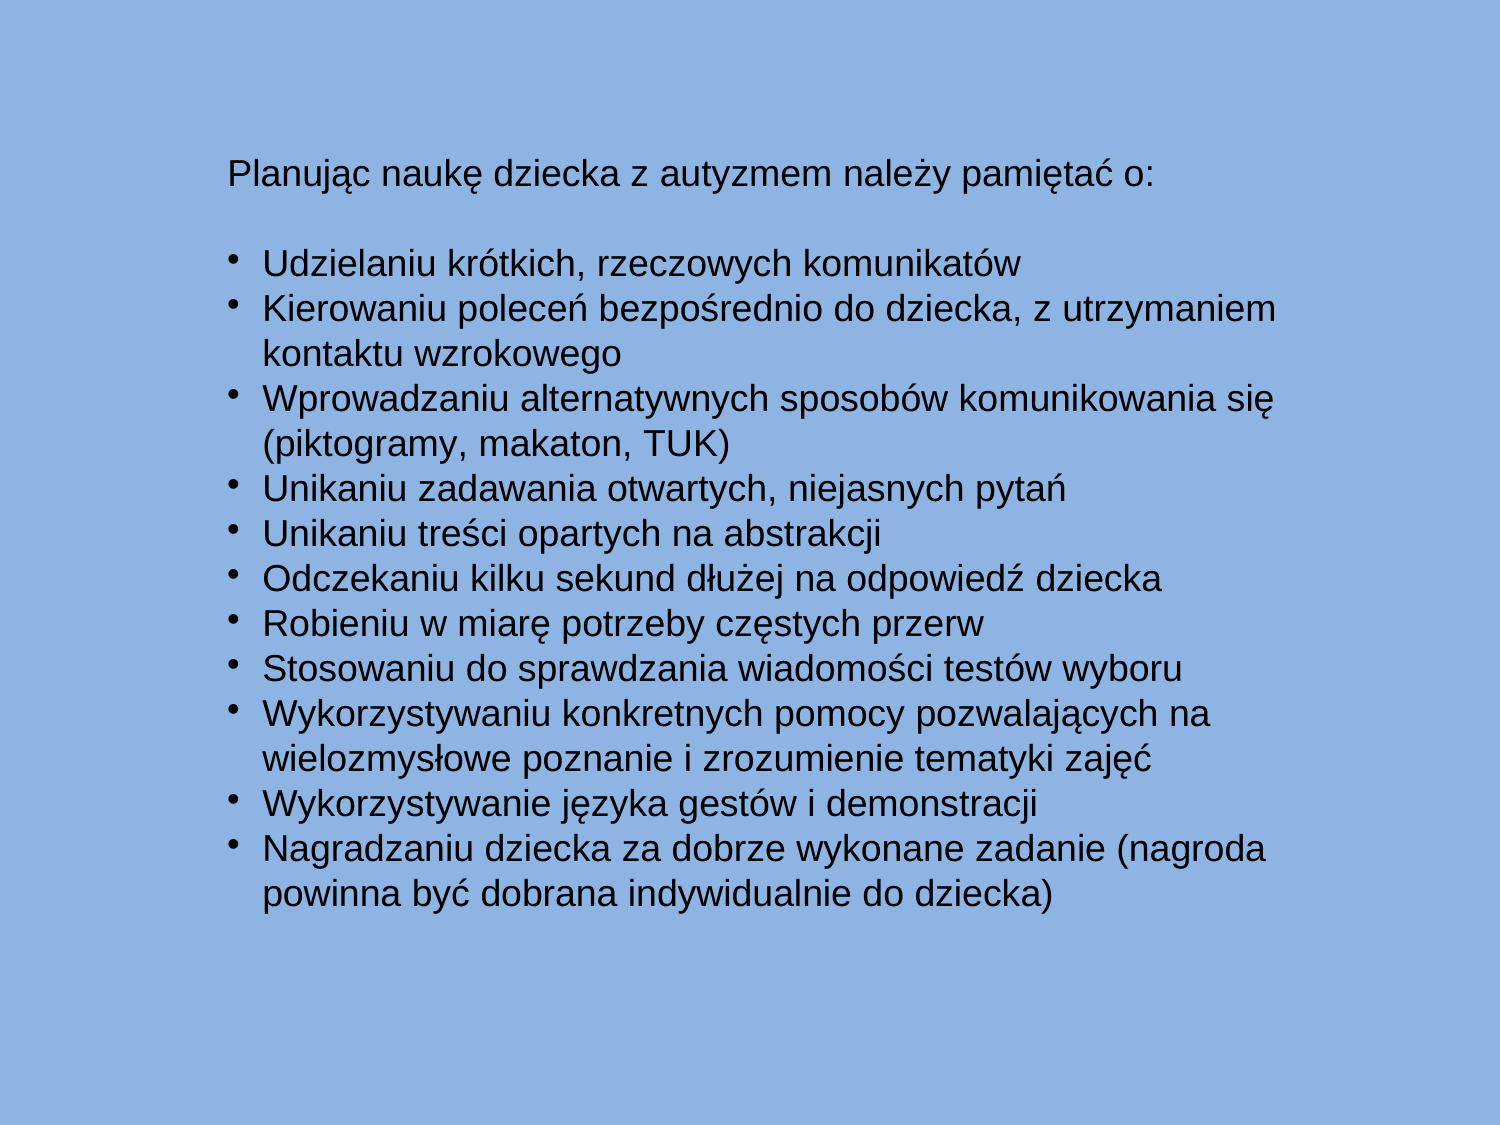

Planując naukę dziecka z autyzmem należy pamiętać o:
Udzielaniu krótkich, rzeczowych komunikatów
Kierowaniu poleceń bezpośrednio do dziecka, z utrzymaniem kontaktu wzrokowego
Wprowadzaniu alternatywnych sposobów komunikowania się (piktogramy, makaton, TUK)
Unikaniu zadawania otwartych, niejasnych pytań
Unikaniu treści opartych na abstrakcji
Odczekaniu kilku sekund dłużej na odpowiedź dziecka
Robieniu w miarę potrzeby częstych przerw
Stosowaniu do sprawdzania wiadomości testów wyboru
Wykorzystywaniu konkretnych pomocy pozwalających na wielozmysłowe poznanie i zrozumienie tematyki zajęć
Wykorzystywanie języka gestów i demonstracji
Nagradzaniu dziecka za dobrze wykonane zadanie (nagroda powinna być dobrana indywidualnie do dziecka)